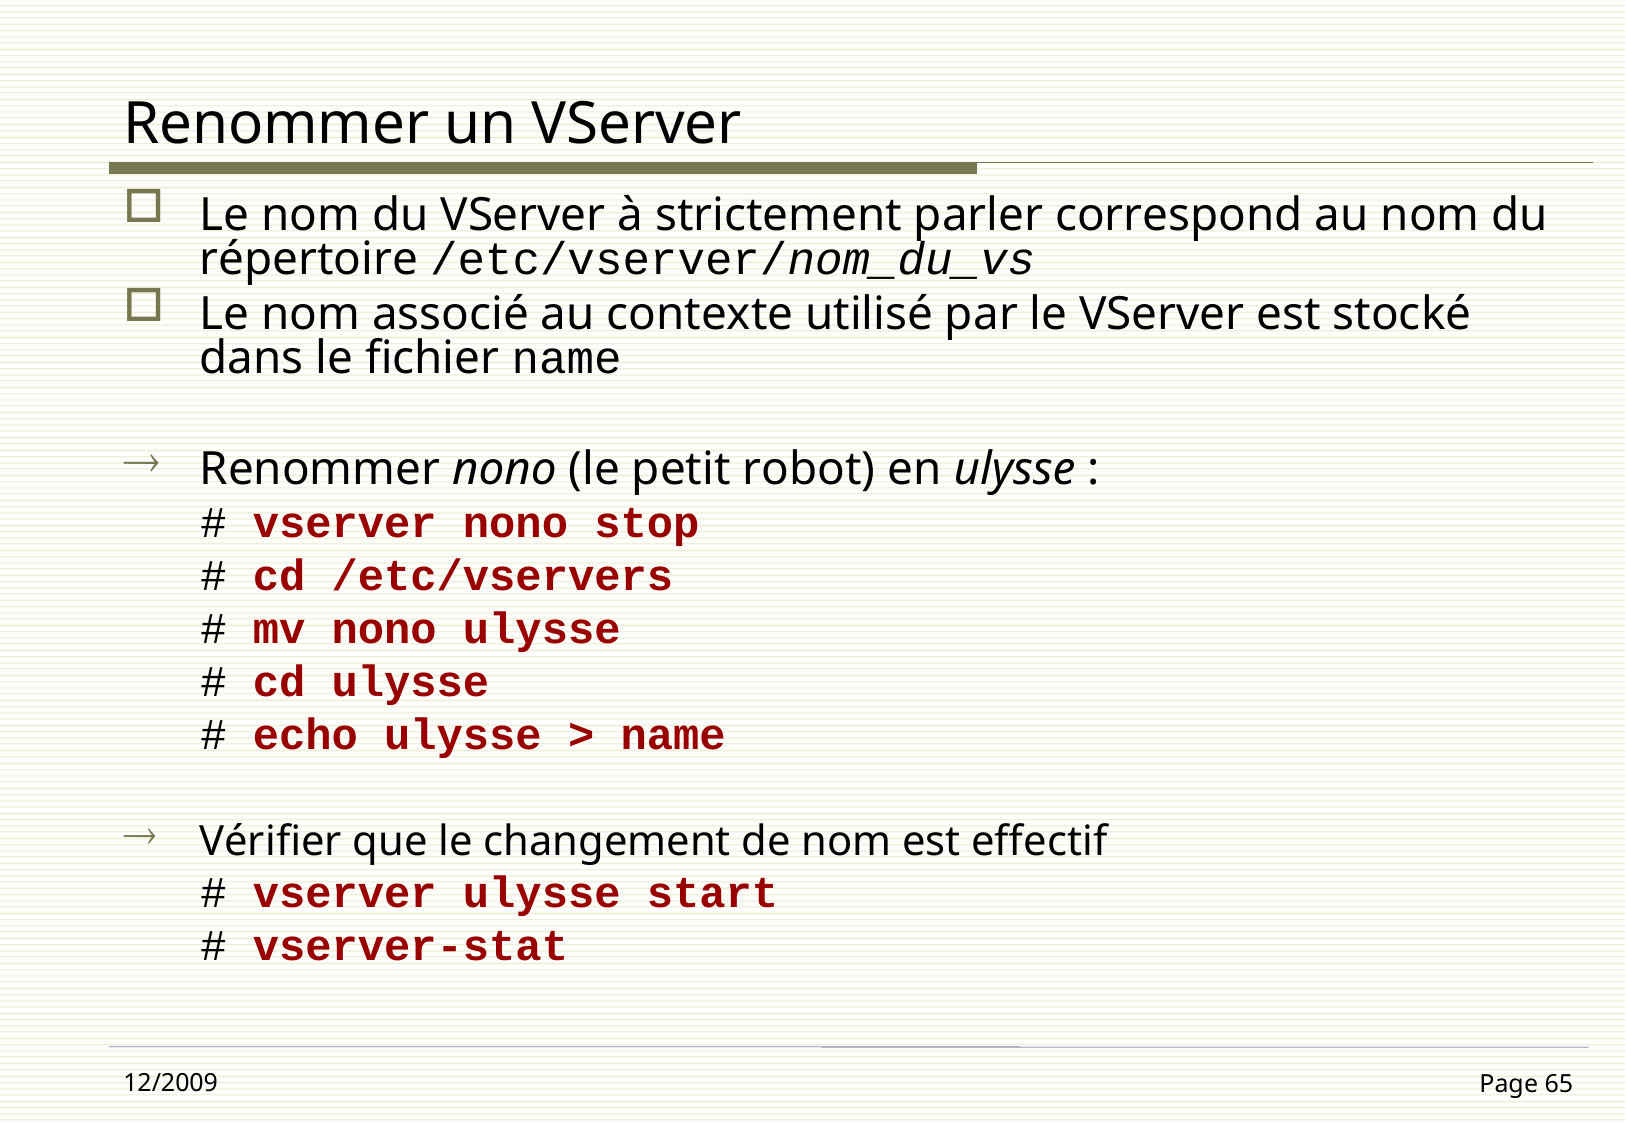

# Renommer un VServer
Le nom du VServer à strictement parler correspond au nom du répertoire /etc/vserver/nom_du_vs
Le nom associé au contexte utilisé par le VServer est stocké dans le fichier name
Renommer nono (le petit robot) en ulysse :
# vserver nono stop
# cd /etc/vservers
# mv nono ulysse
# cd ulysse
# echo ulysse > name
Vérifier que le changement de nom est effectif
# vserver ulysse start
# vserver-stat
65